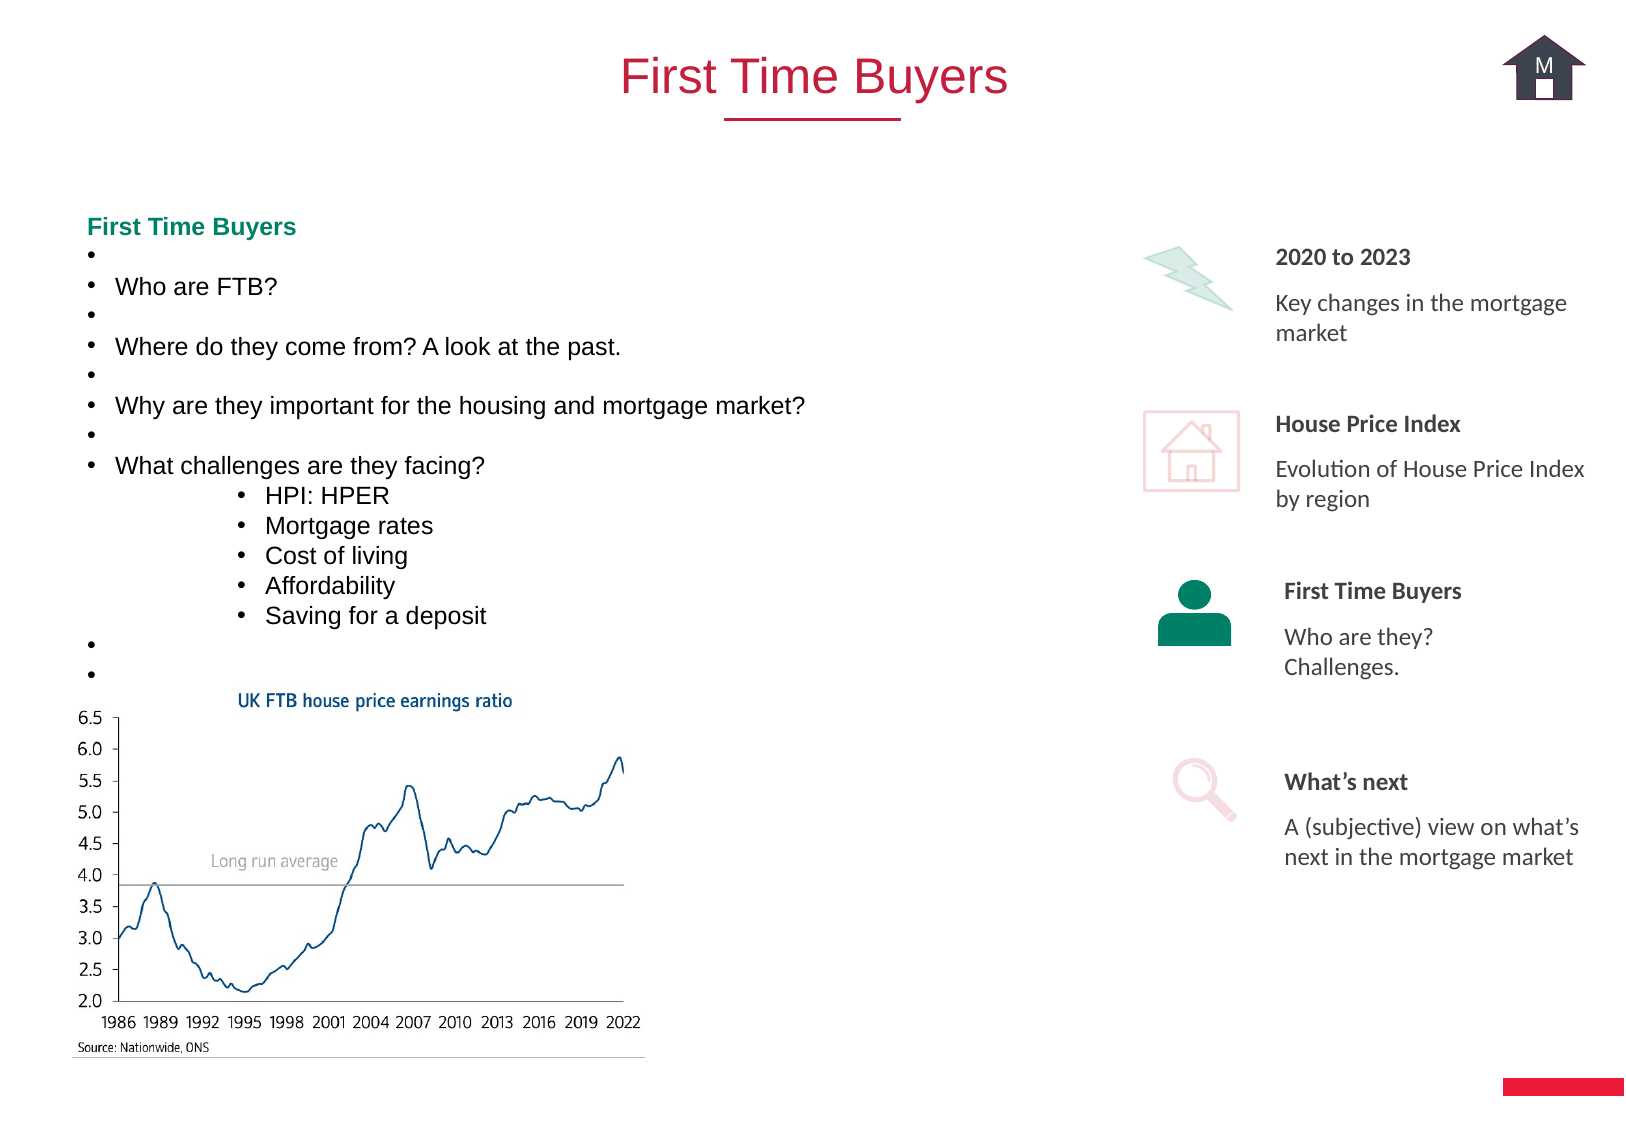

First Time Buyers
First Time Buyers
Who are FTB?
Where do they come from? A look at the past.
Why are they important for the housing and mortgage market?
What challenges are they facing?
HPI: HPER
Mortgage rates
Cost of living
Affordability
Saving for a deposit
2020 to 2023
Key changes in the mortgage market
House Price Index
Evolution of House Price Index by region
First Time Buyers
Who are they?
Challenges.
What’s next
A (subjective) view on what’s next in the mortgage market